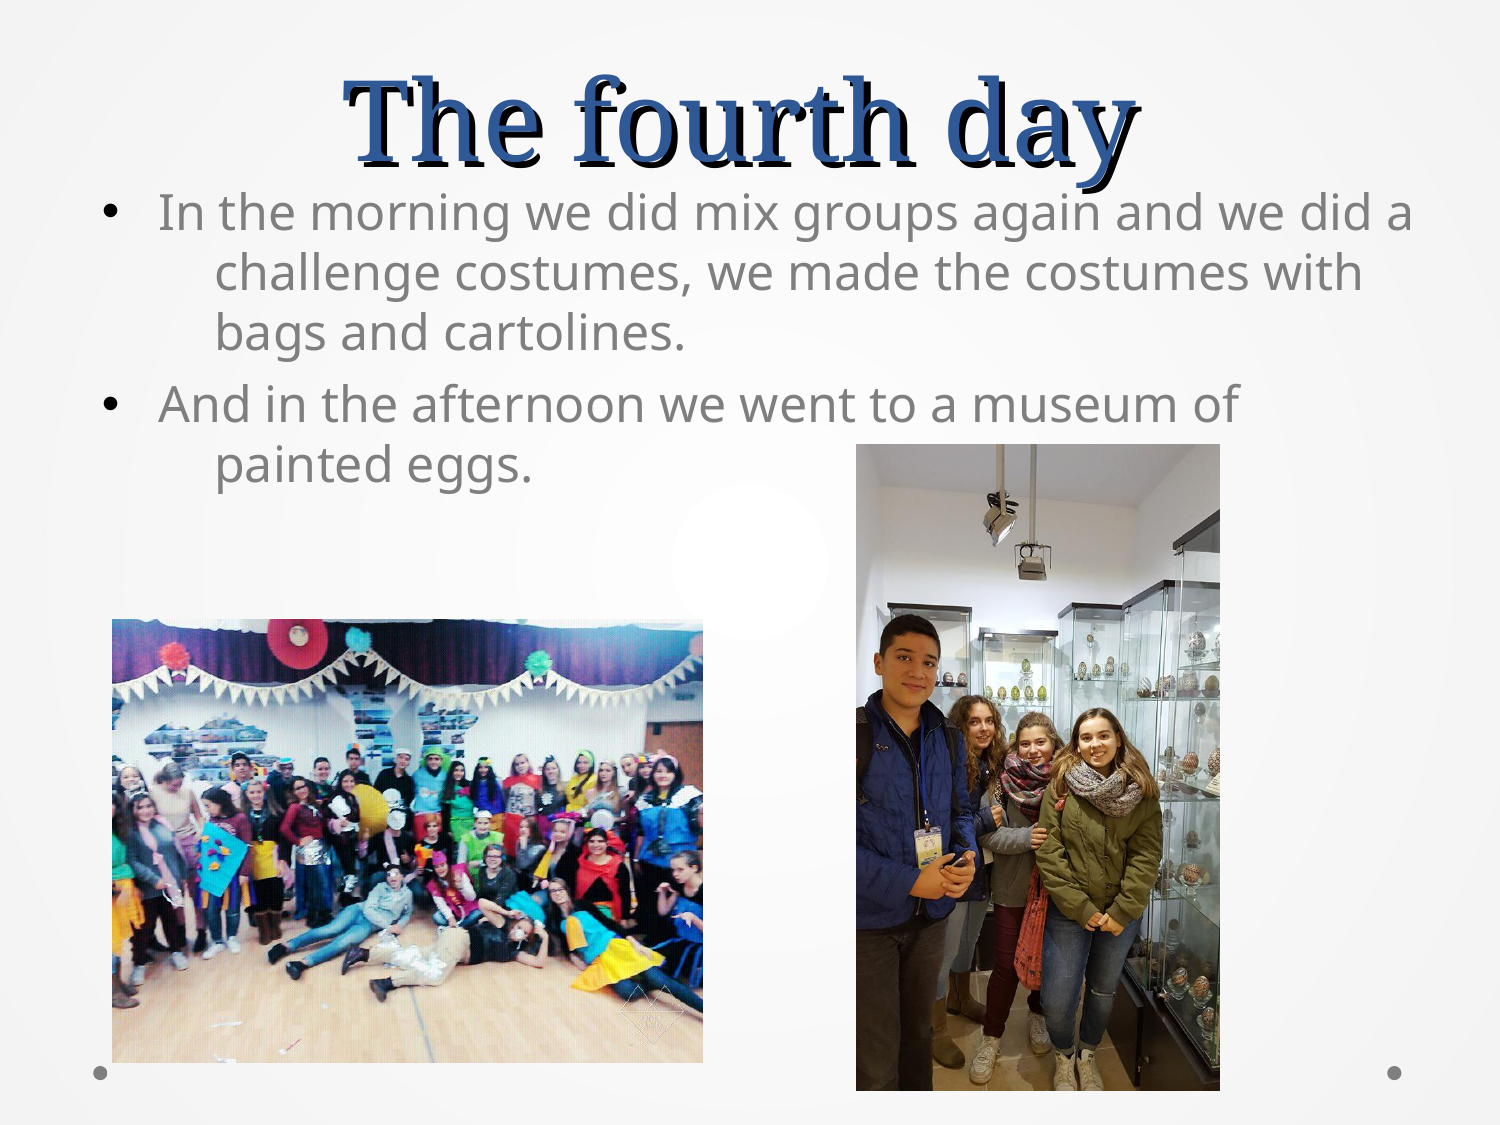

# The fourth day
In the morning we did mix groups again and we did a challenge costumes, we made the costumes with bags and cartolines.
And in the afternoon we went to a museum of painted eggs.